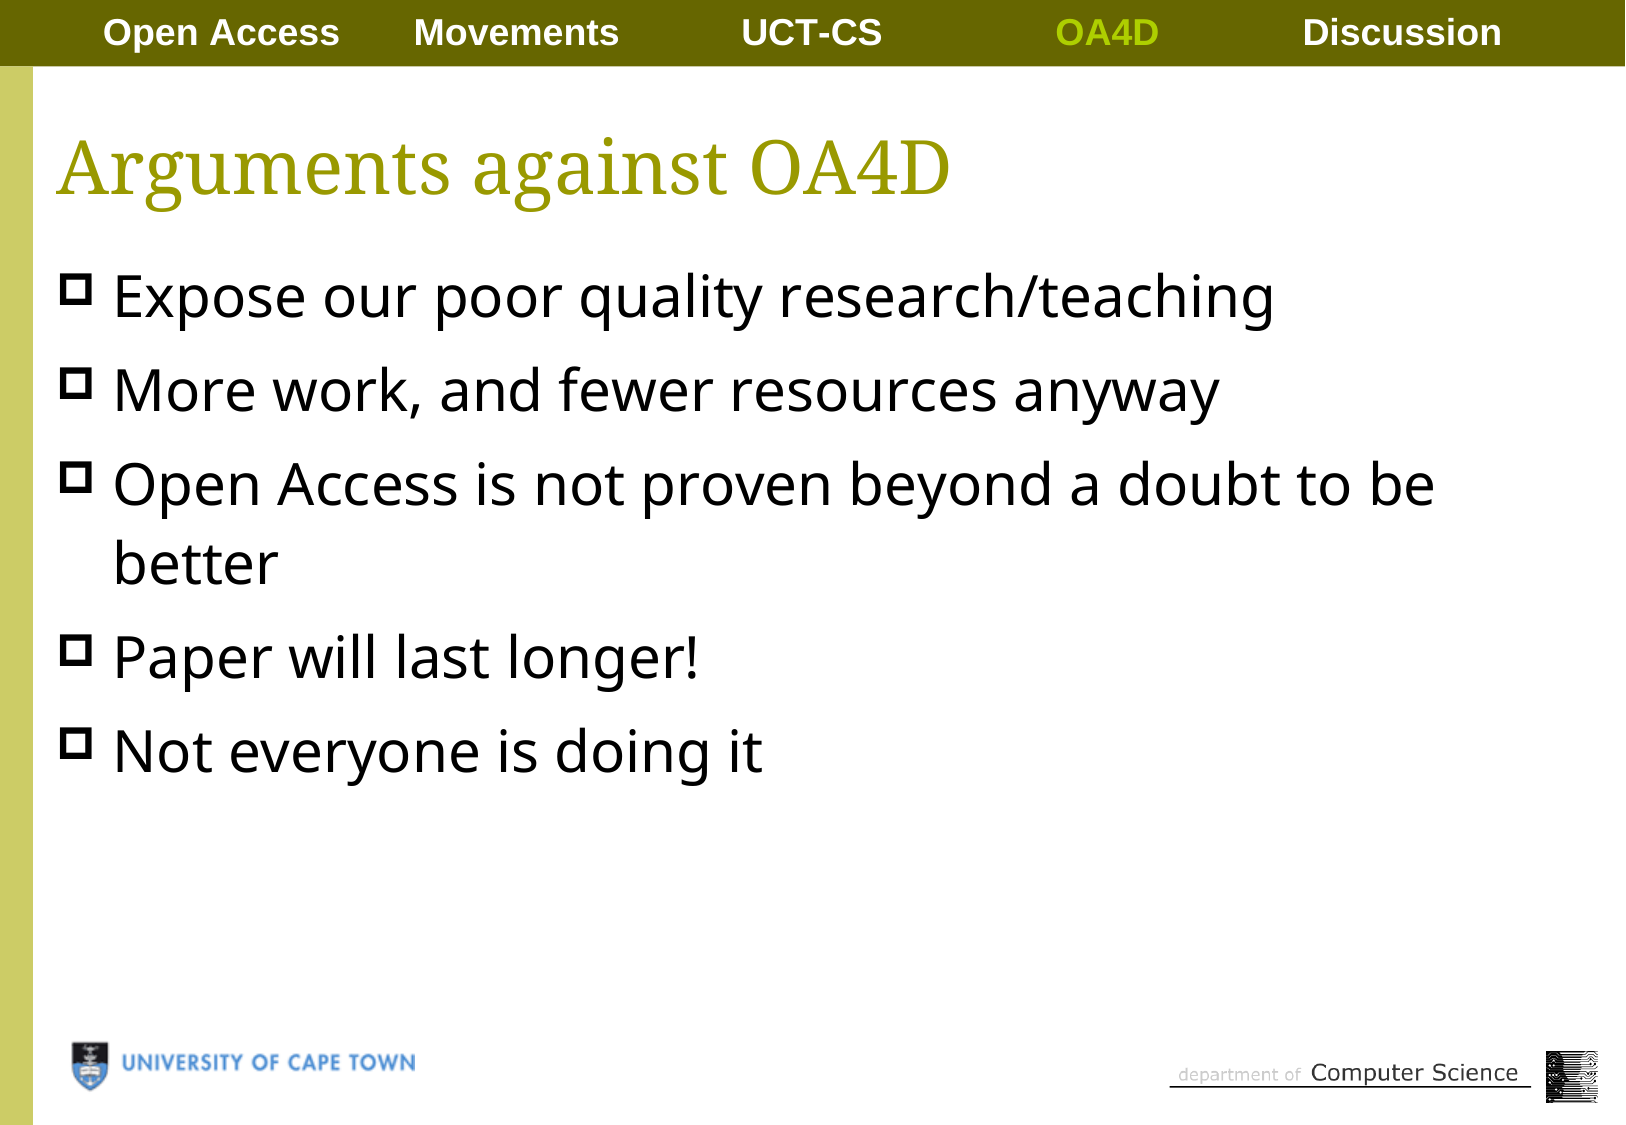

Open Access	Movements	UCT-CS	OA4D	Discussion
# Arguments against OA4D
Expose our poor quality research/teaching
More work, and fewer resources anyway
Open Access is not proven beyond a doubt to be better
Paper will last longer!
Not everyone is doing it